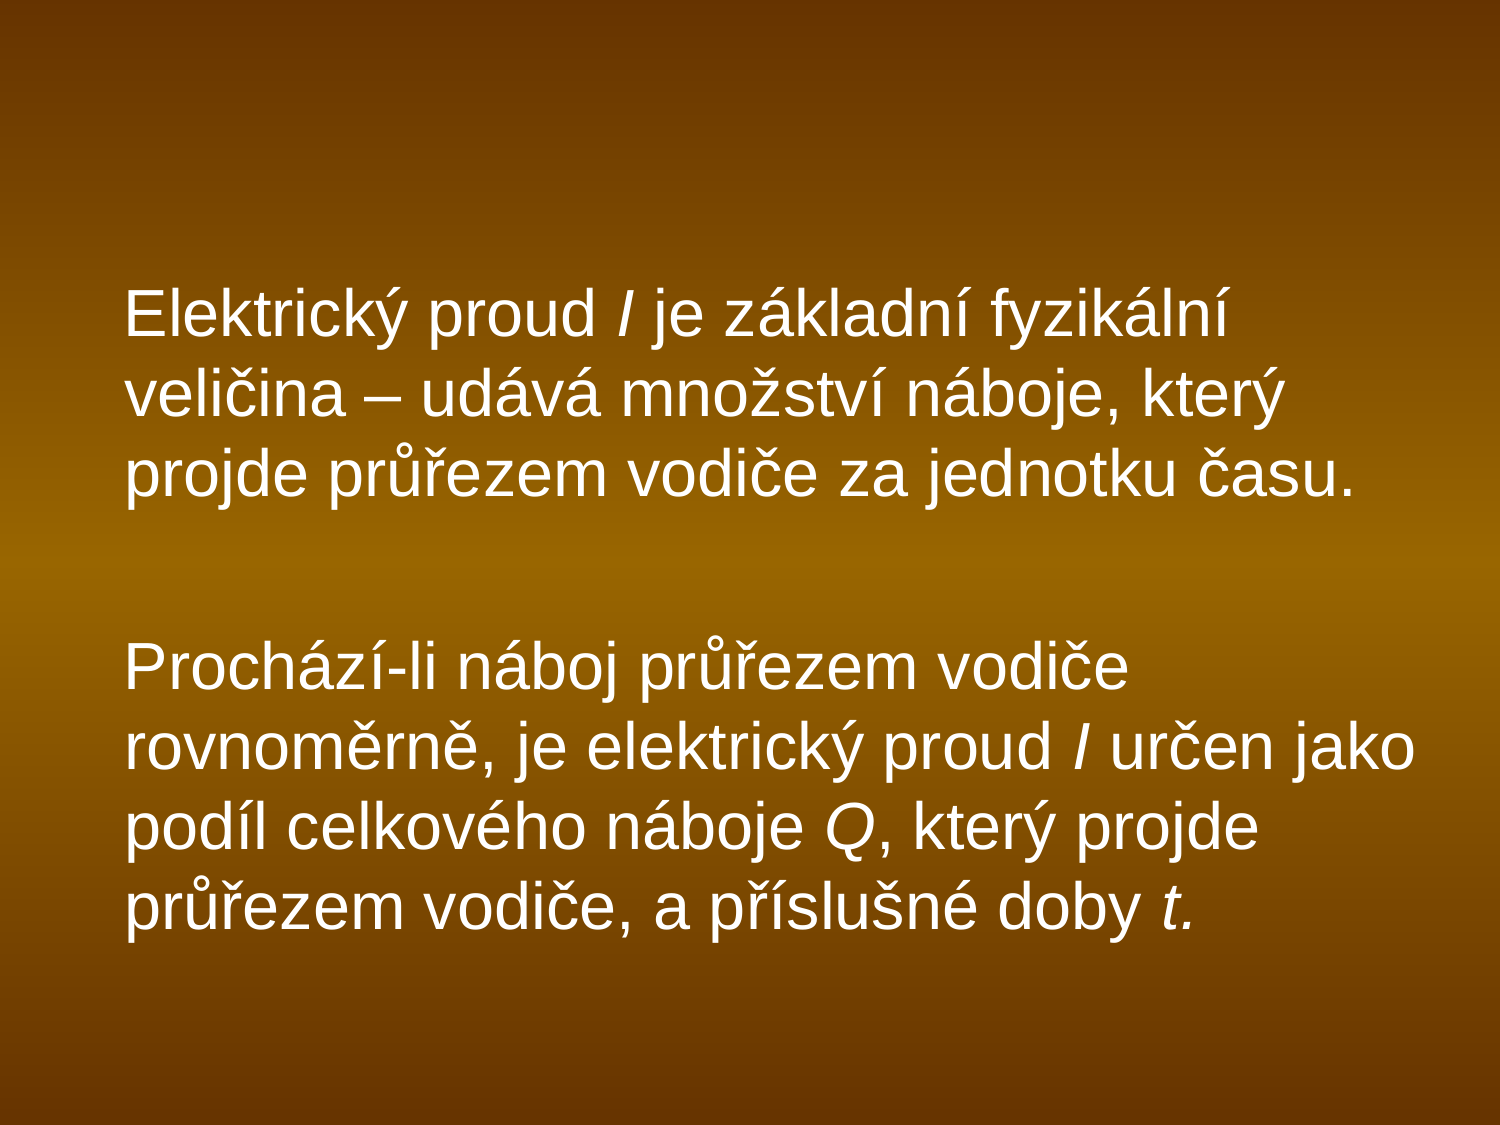

#
 Elektrický proud I je základní fyzikální veličina – udává množství náboje, který projde průřezem vodiče za jednotku času.
 Prochází-li náboj průřezem vodiče rovnoměrně, je elektrický proud I určen jako podíl celkového náboje Q, který projde průřezem vodiče, a příslušné doby t.